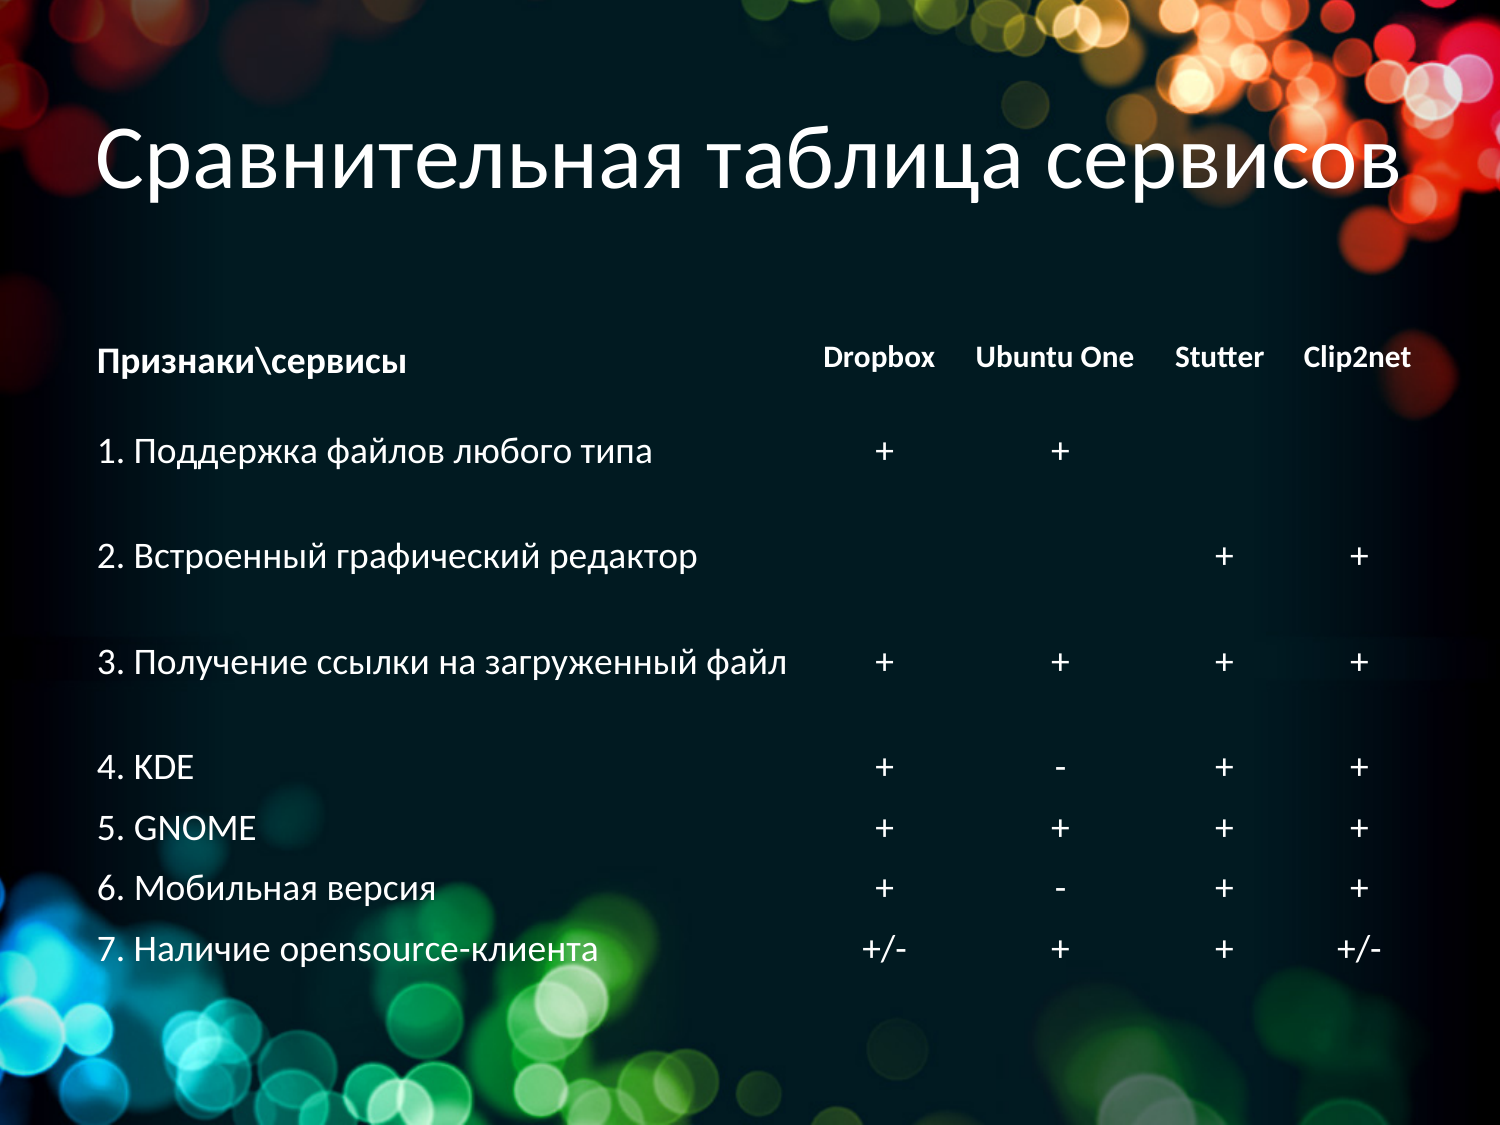

# Сравнительная таблица сервисов
| Признаки\сервисы | Dropbox | Ubuntu One | Stutter | Clip2net |
| --- | --- | --- | --- | --- |
| 1. Поддержка файлов любого типа | + | + | | |
| 2. Встроенный графический редактор | | | + | + |
| 3. Получение ссылки на загруженный файл | + | + | + | + |
| 4. KDE | + | - | + | + |
| 5. GNOME | + | + | + | + |
| 6. Мобильная версия | + | - | + | + |
| 7. Наличие opensource-клиента | +/- | + | + | +/- |